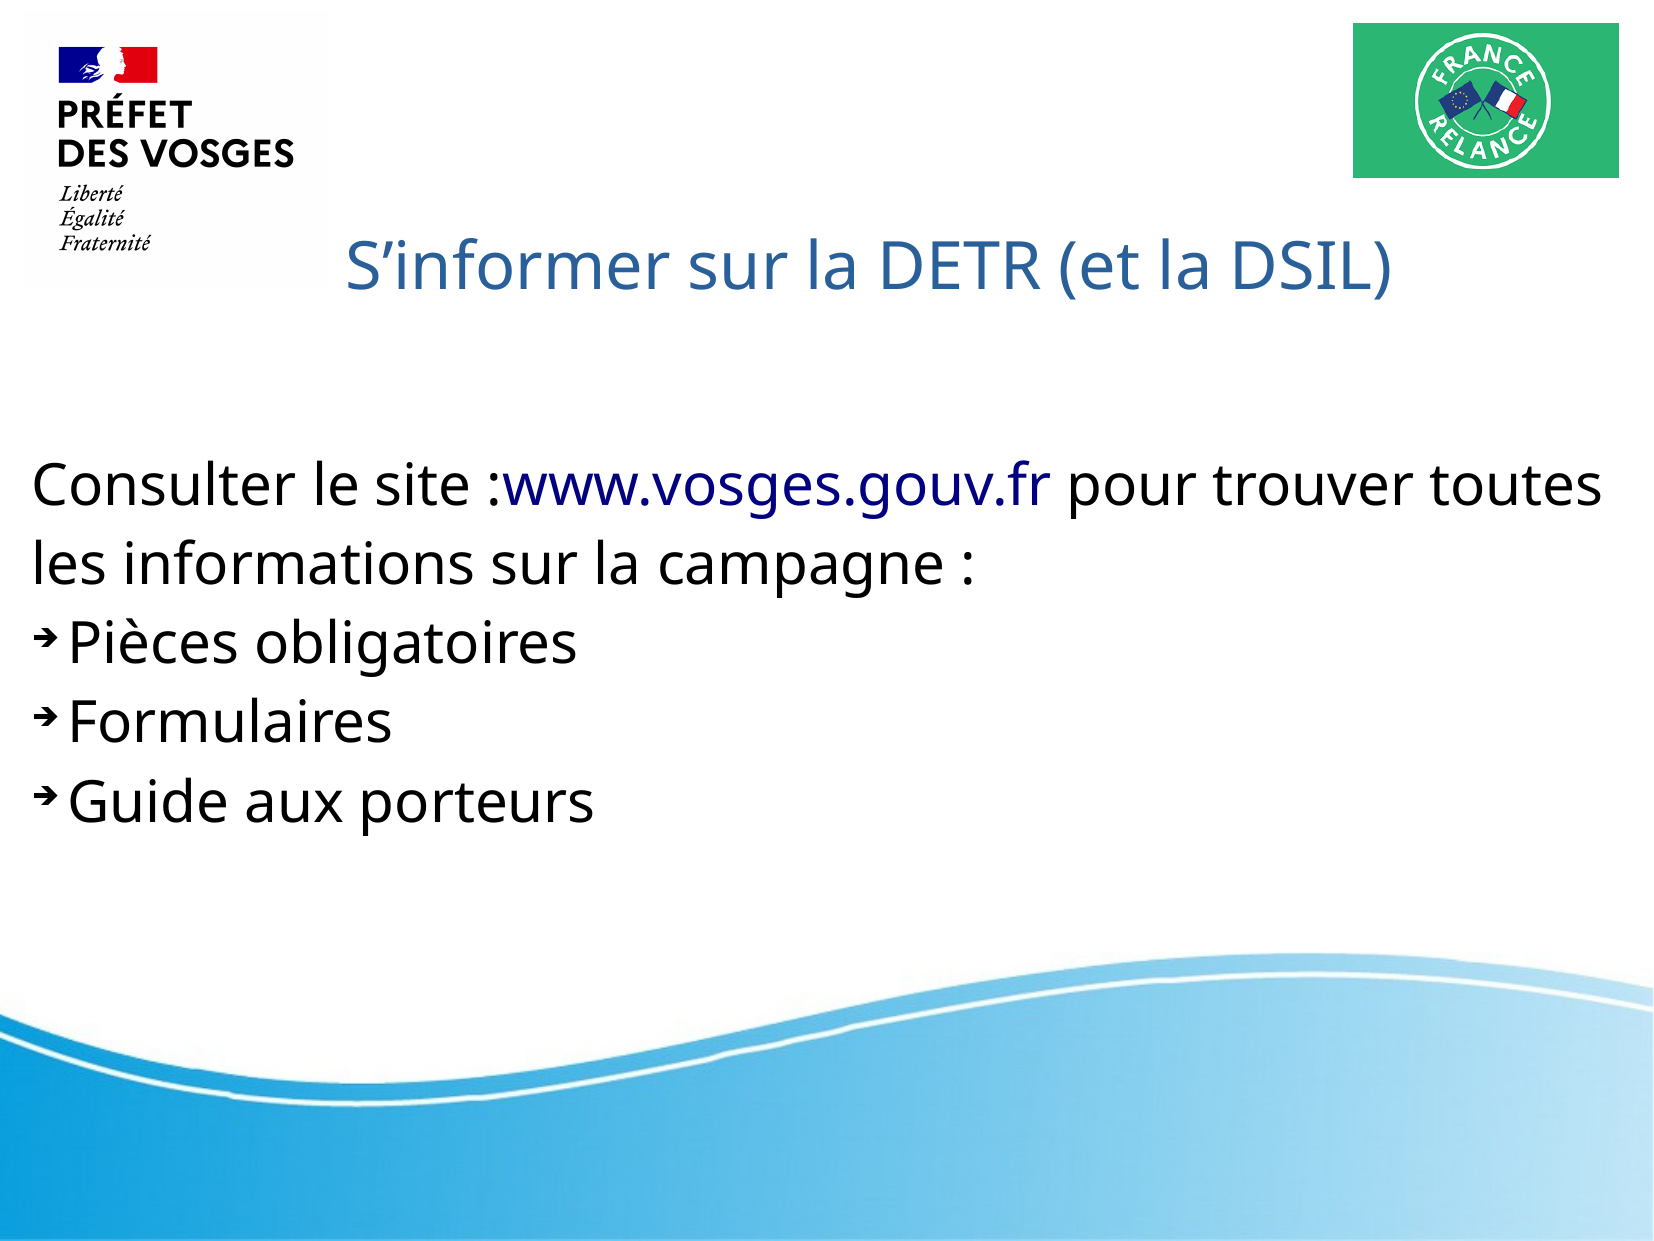

S’informer sur la DETR (et la DSIL)
Consulter le site :www.vosges.gouv.fr pour trouver toutes les informations sur la campagne :
Pièces obligatoires
Formulaires
Guide aux porteurs